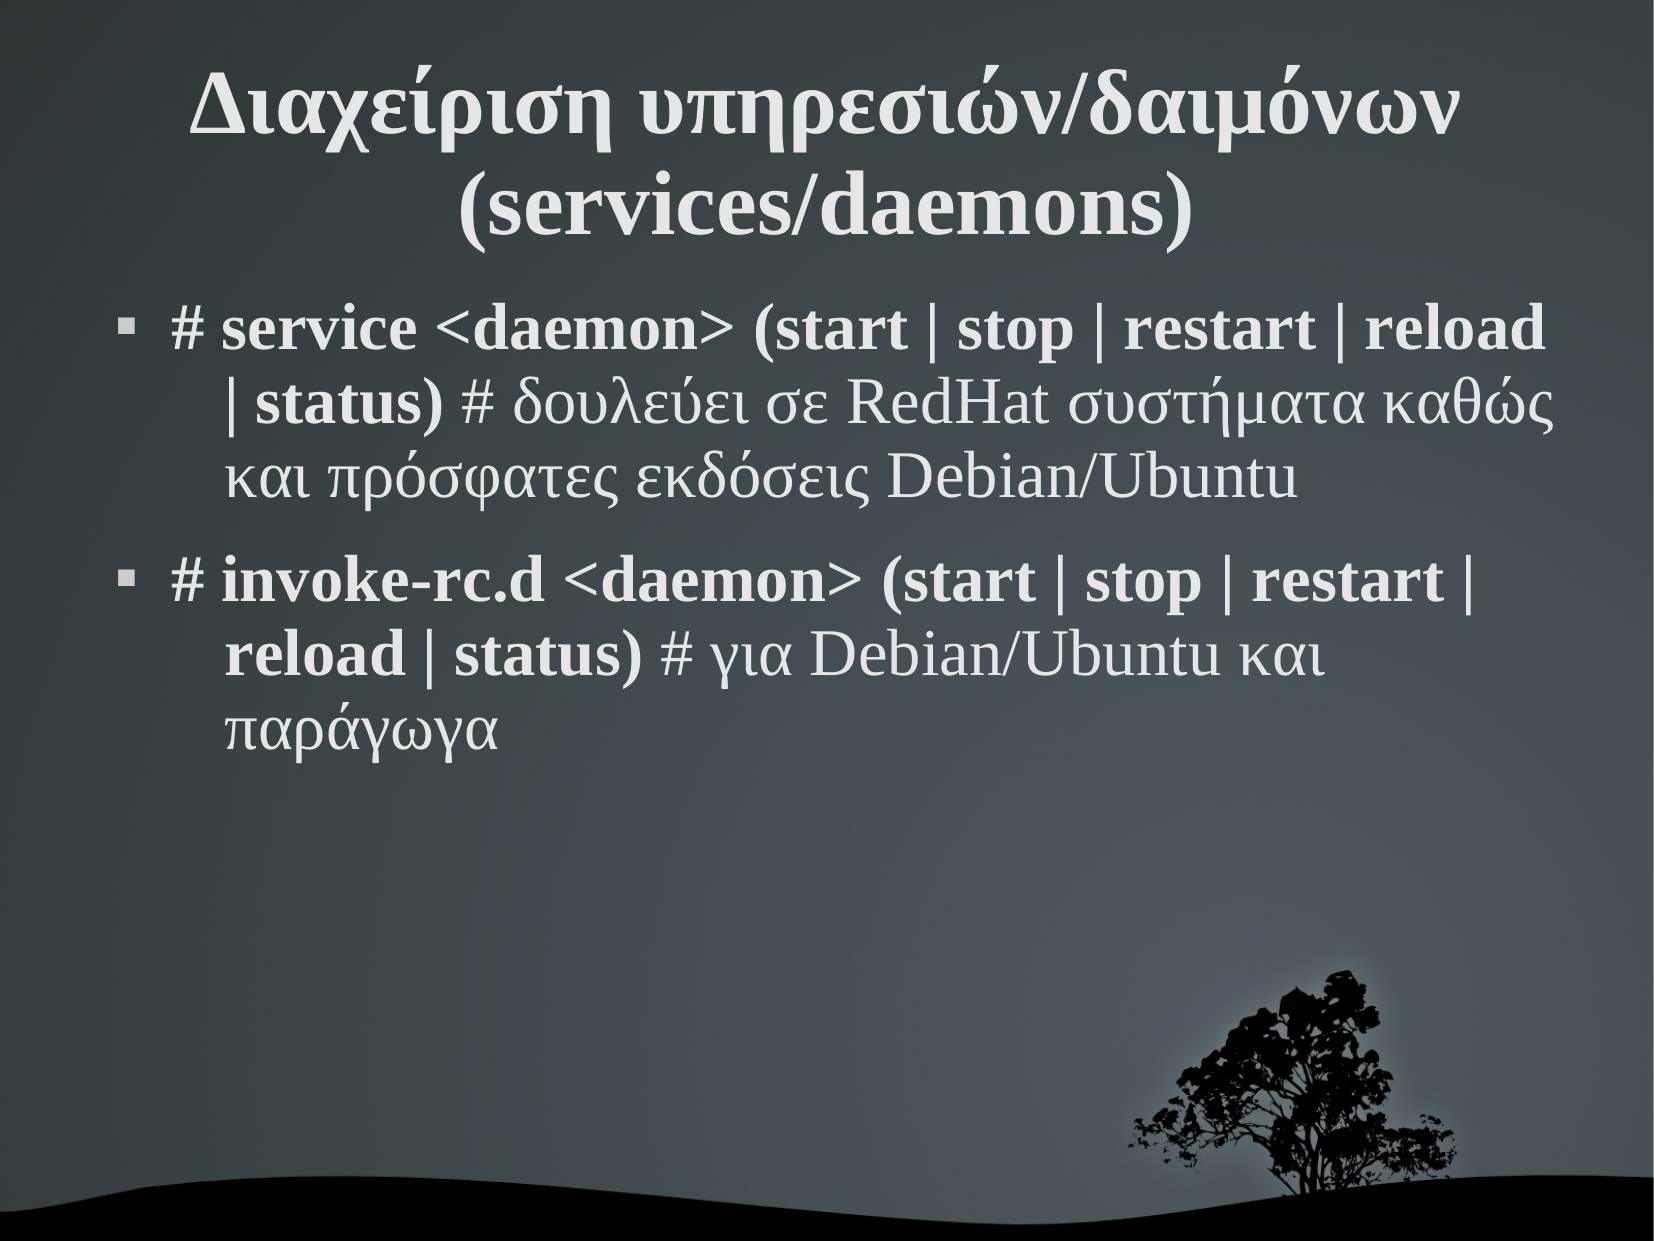

Διαχείριση υπηρεσιών/δαιμόνων (services/daemons)
# # service <daemon> (start | stop | restart | reload | status) # δουλεύει σε RedHat συστήματα καθώς και πρόσφατες εκδόσεις Debian/Ubuntu
# invoke-rc.d <daemon> (start | stop | restart | reload | status) # για Debian/Ubuntu και παράγωγα